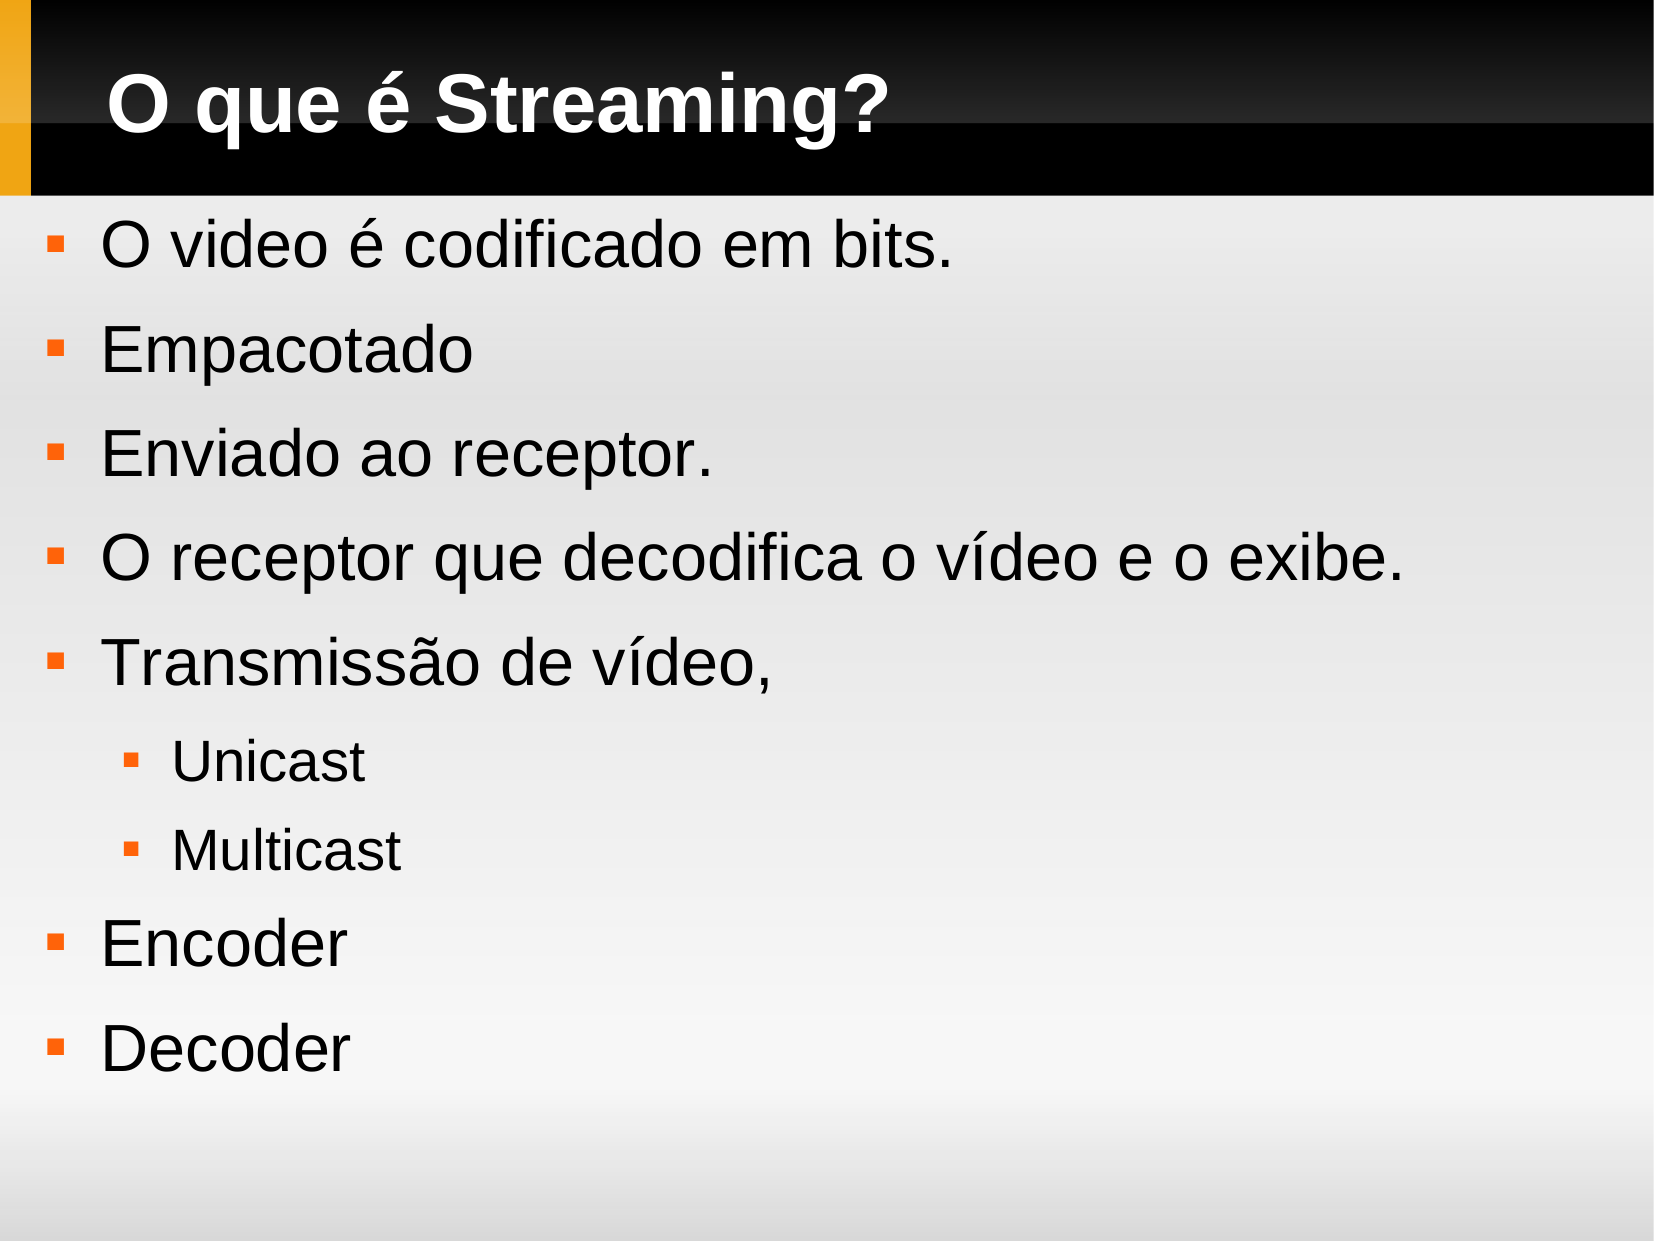

# O que é Streaming?
O video é codificado em bits.
Empacotado
Enviado ao receptor.
O receptor que decodifica o vídeo e o exibe.
Transmissão de vídeo,
Unicast
Multicast
Encoder
Decoder